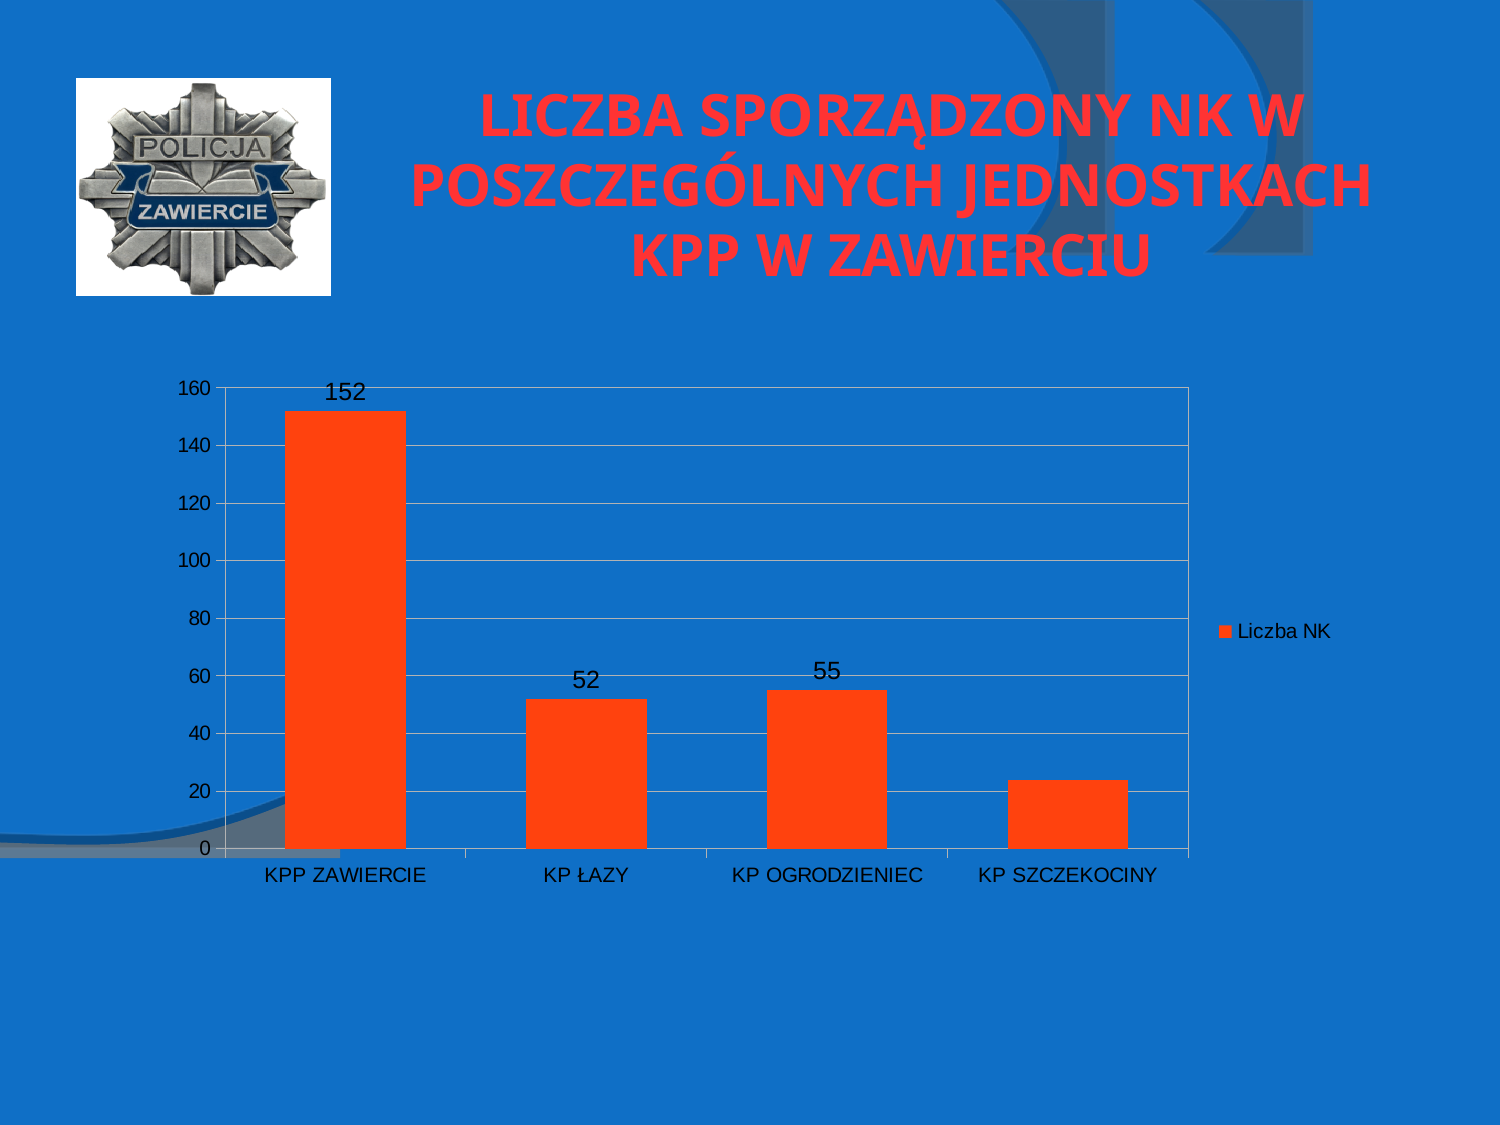

# LICZBA SPORZĄDZONY NK W POSZCZEGÓLNYCH JEDNOSTKACH KPP W ZAWIERCIU
### Chart
| Category | Liczba NK |
|---|---|
| KPP ZAWIERCIE | 152.0 |
| KP ŁAZY | 52.0 |
| KP OGRODZIENIEC | 55.0 |
| KP SZCZEKOCINY | 24.0 |